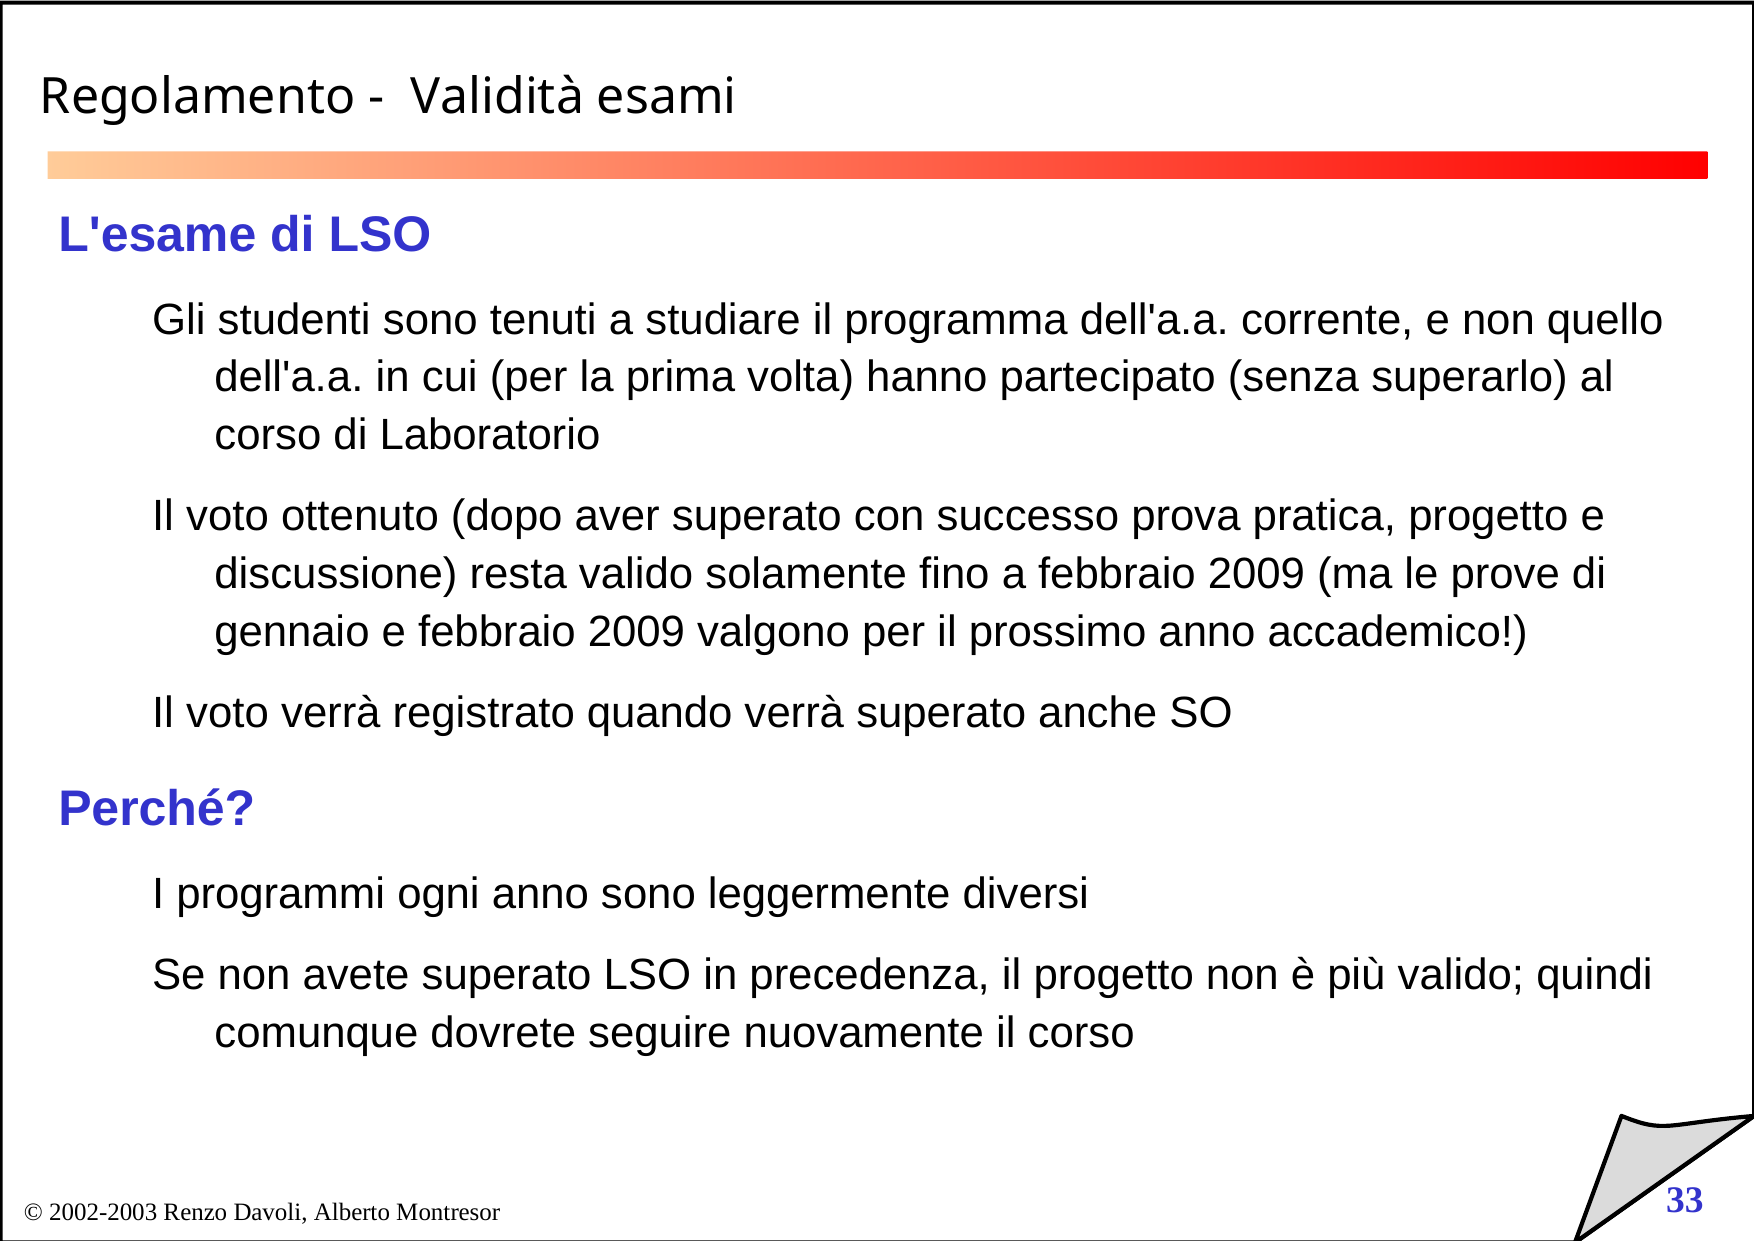

# Regolamento - Validità esami
L'esame di LSO
Gli studenti sono tenuti a studiare il programma dell'a.a. corrente, e non quello dell'a.a. in cui (per la prima volta) hanno partecipato (senza superarlo) al corso di Laboratorio
Il voto ottenuto (dopo aver superato con successo prova pratica, progetto e discussione) resta valido solamente fino a febbraio 2009 (ma le prove di gennaio e febbraio 2009 valgono per il prossimo anno accademico!)
Il voto verrà registrato quando verrà superato anche SO
Perché?
I programmi ogni anno sono leggermente diversi
Se non avete superato LSO in precedenza, il progetto non è più valido; quindi comunque dovrete seguire nuovamente il corso